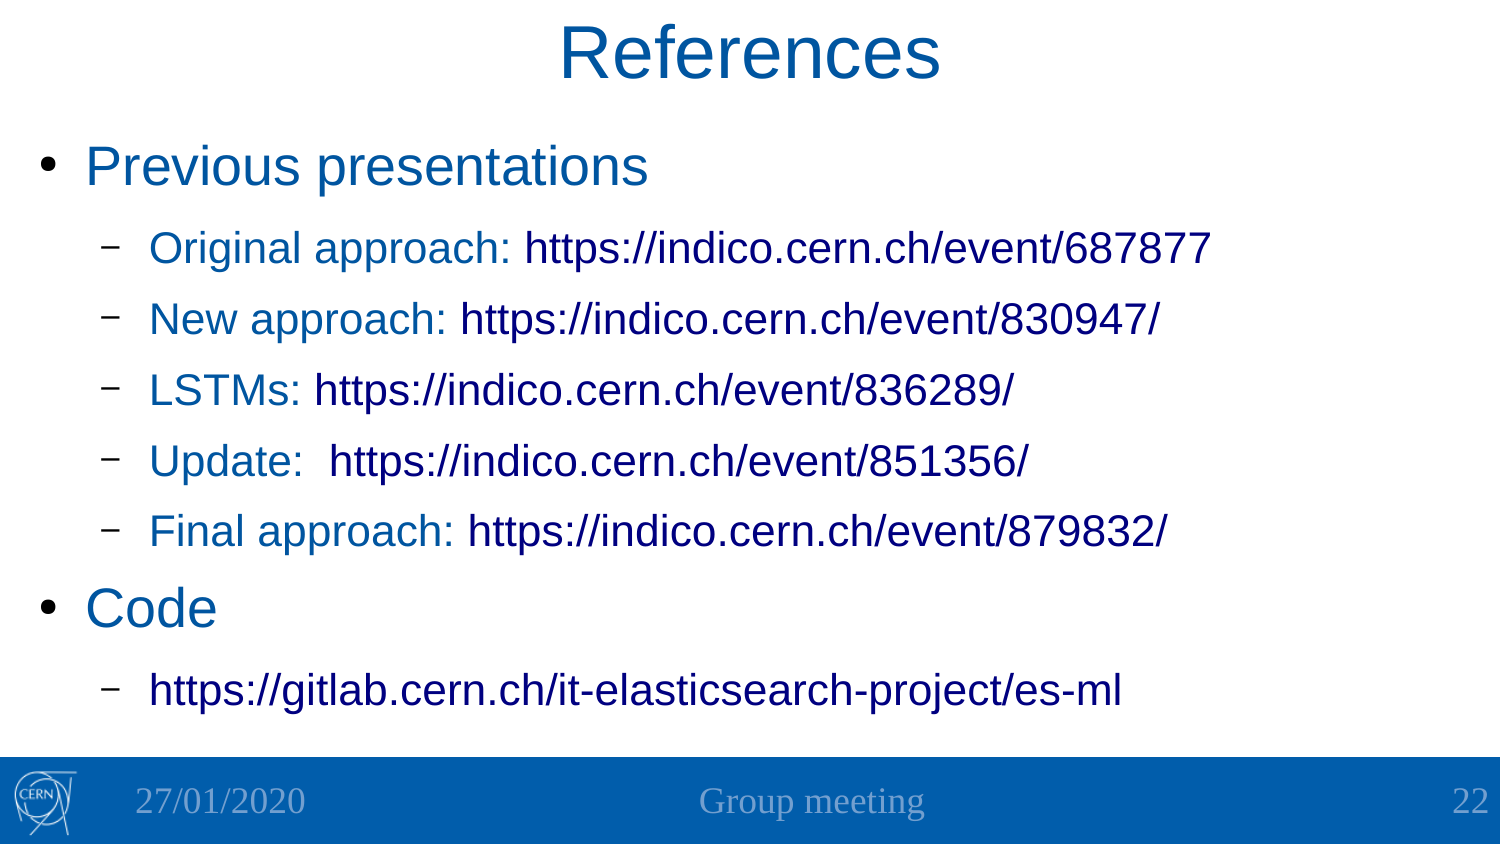

# References
Previous presentations
Original approach: https://indico.cern.ch/event/687877
New approach: https://indico.cern.ch/event/830947/
LSTMs: https://indico.cern.ch/event/836289/
Update: https://indico.cern.ch/event/851356/
Final approach: https://indico.cern.ch/event/879832/
Code
https://gitlab.cern.ch/it-elasticsearch-project/es-ml
27/01/2020
Group meeting
22